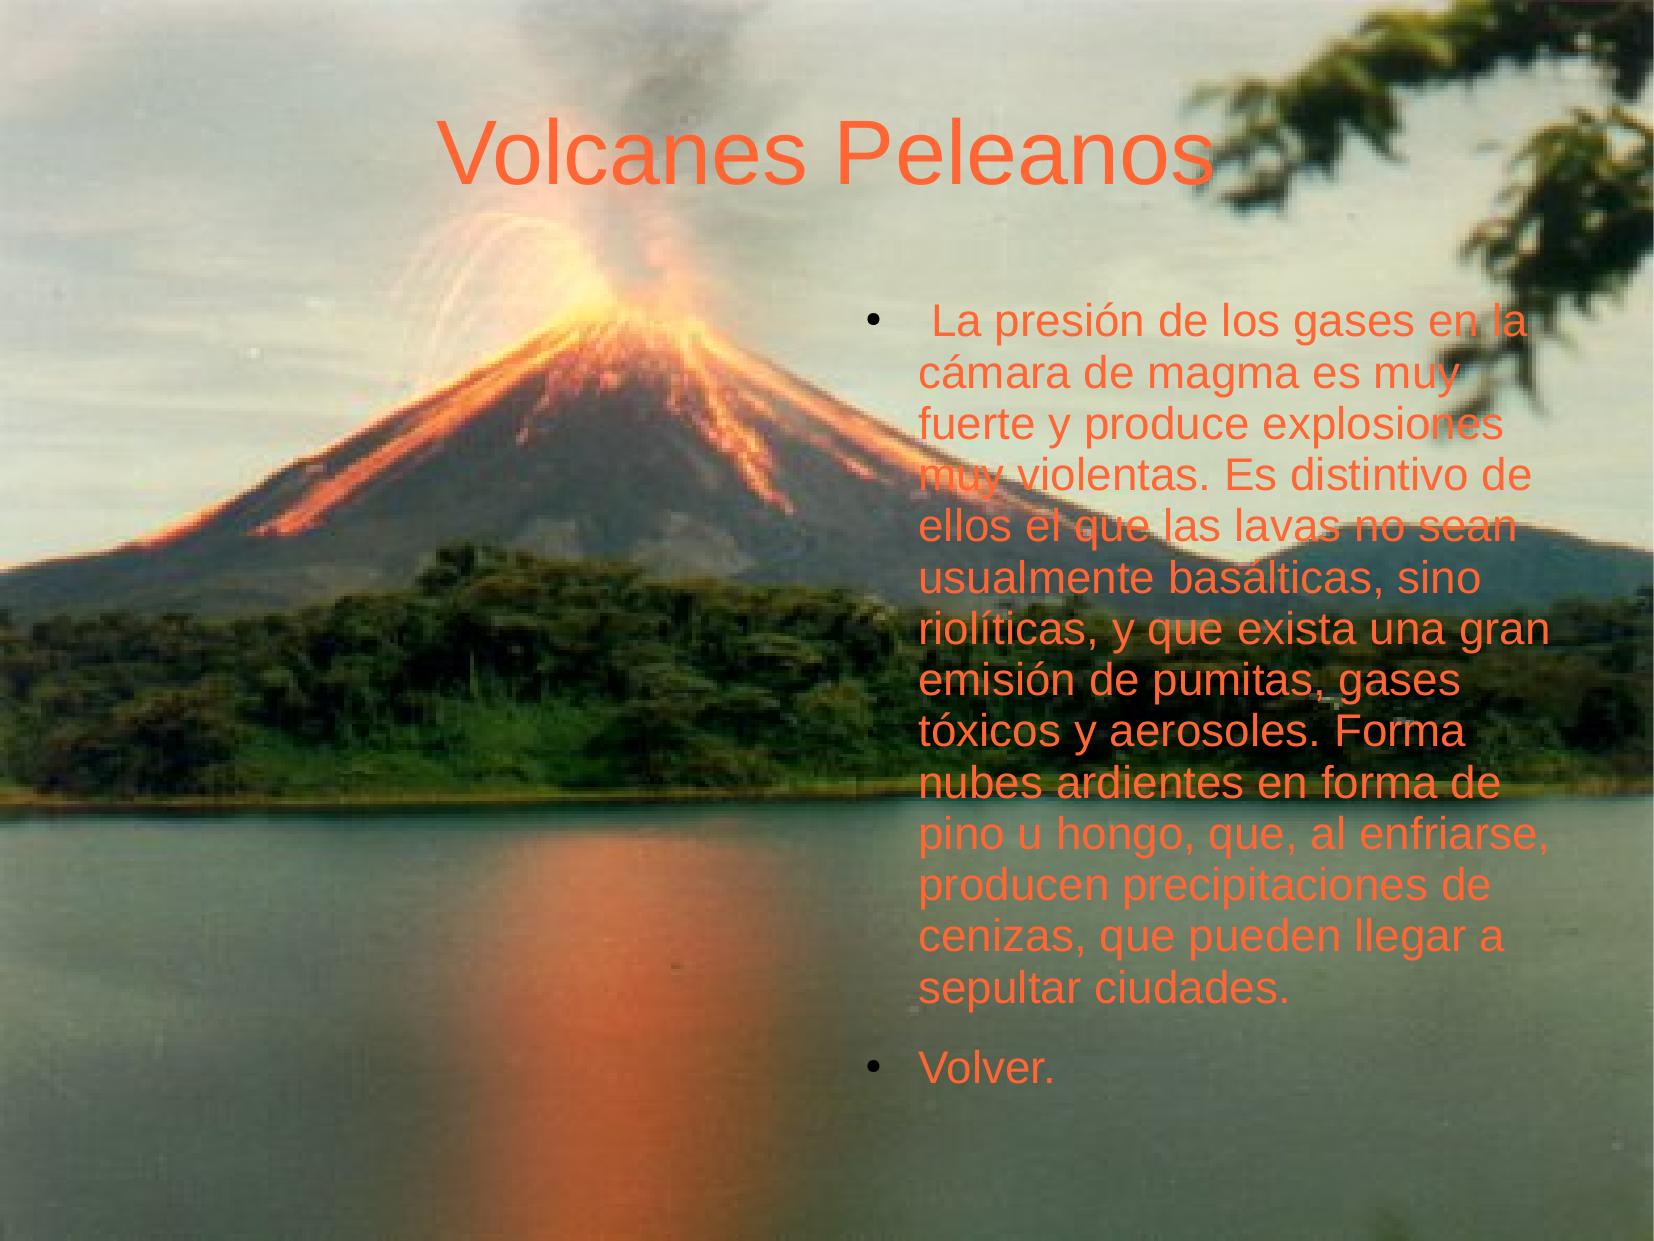

# Volcanes Peleanos
 La presión de los gases en la cámara de magma es muy fuerte y produce explosiones muy violentas. Es distintivo de ellos el que las lavas no sean usualmente basálticas, sino riolíticas, y que exista una gran emisión de pumitas, gases tóxicos y aerosoles. Forma nubes ardientes en forma de pino u hongo, que, al enfriarse, producen precipitaciones de cenizas, que pueden llegar a sepultar ciudades.
Volver.